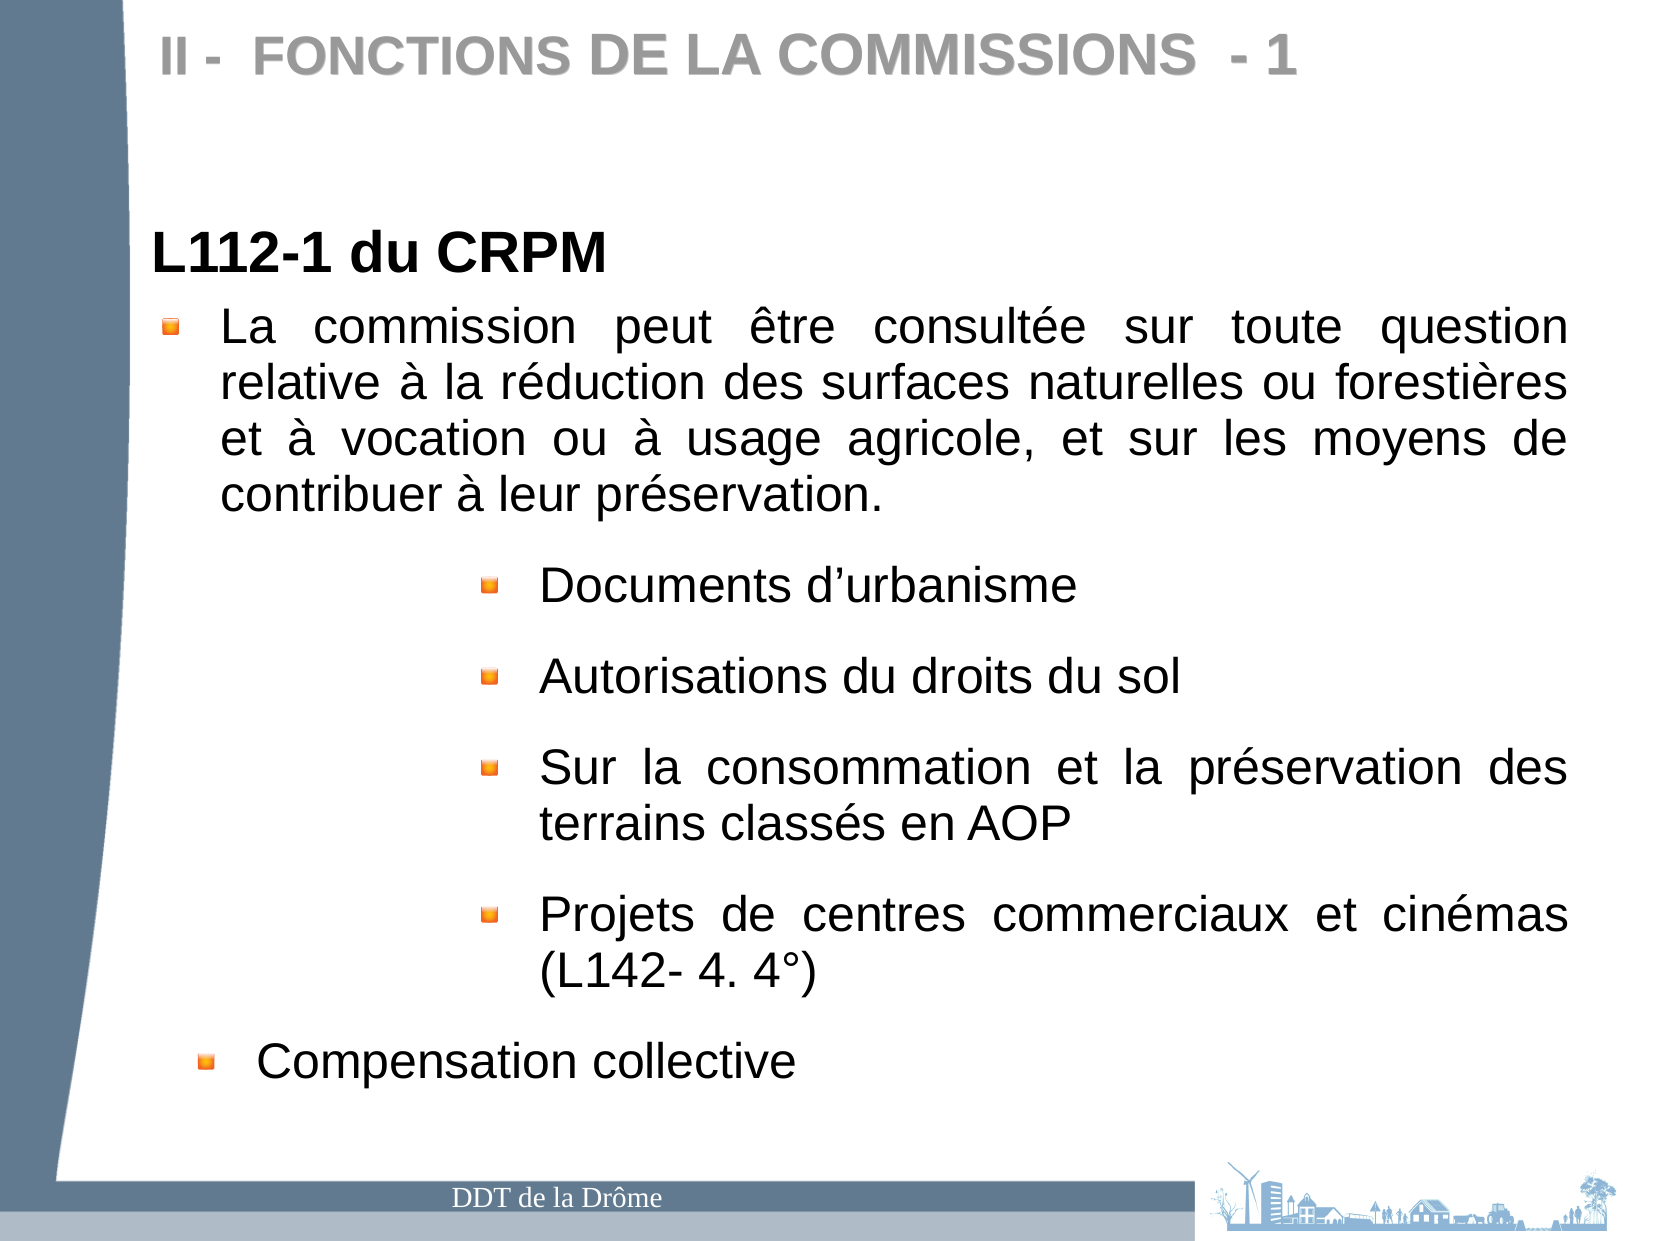

# II - FONCTIONS DE LA COMMISSIONS - 1
L112-1 du CRPM
La commission peut être consultée sur toute question relative à la réduction des surfaces naturelles ou forestières et à vocation ou à usage agricole, et sur les moyens de contribuer à leur préservation.
Documents d’urbanisme
Autorisations du droits du sol
Sur la consommation et la préservation des terrains classés en AOP
Projets de centres commerciaux et cinémas (L142- 4. 4°)
Compensation collective
 DDT de la Drôme